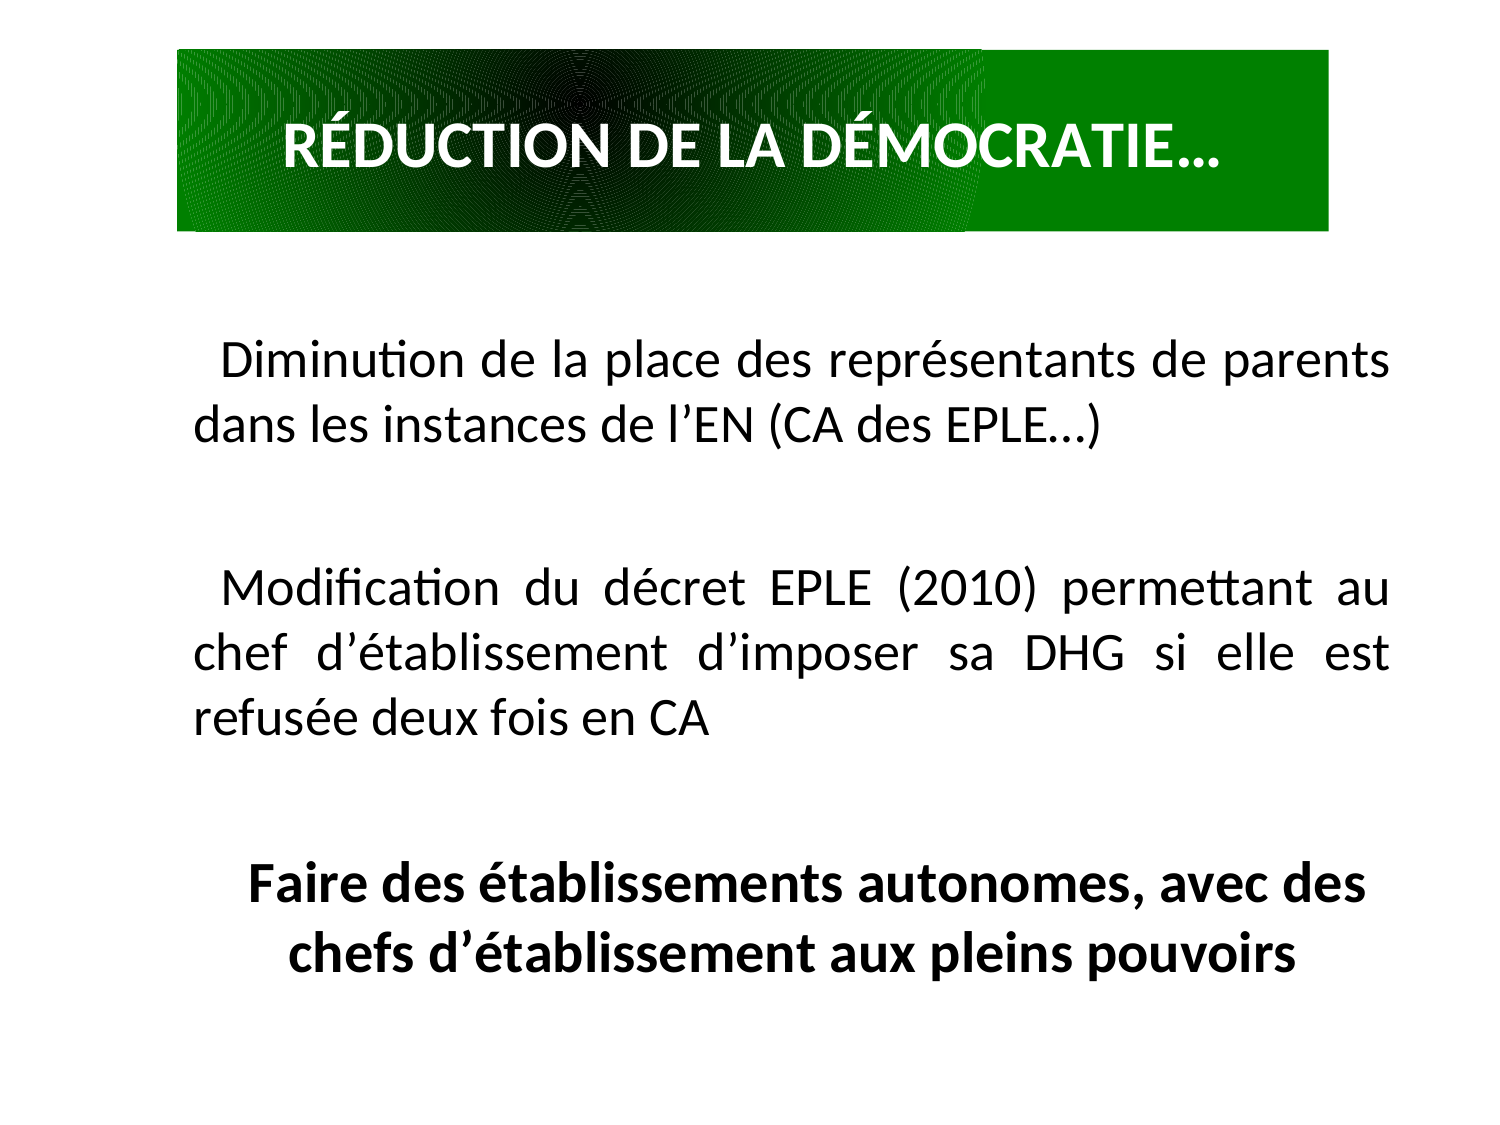

# RÉDUCTION DE LA DÉMOCRATIE…
Diminution de la place des représentants de parents dans les instances de l’EN (CA des EPLE…)
Modification du décret EPLE (2010) permettant au chef d’établissement d’imposer sa DHG si elle est refusée deux fois en CA
Faire des établissements autonomes, avec des chefs d’établissement aux pleins pouvoirs